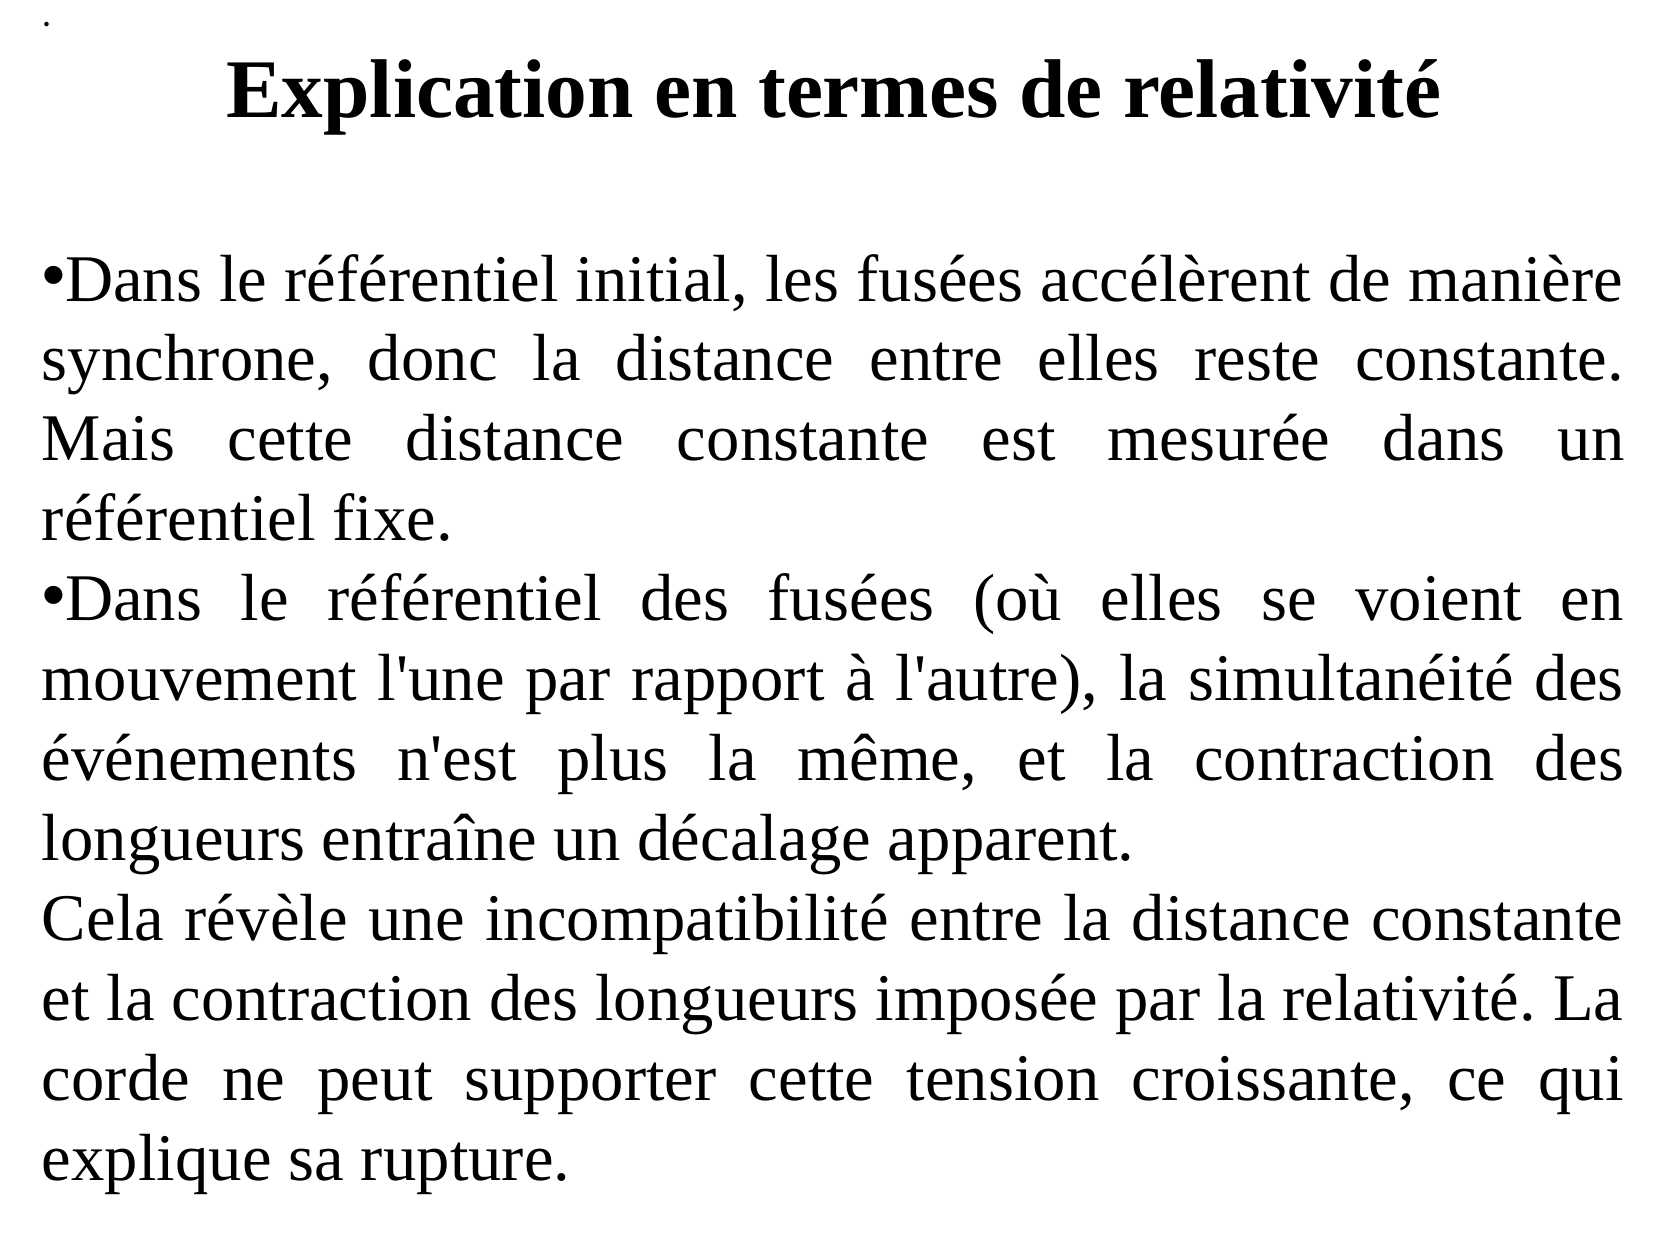

.
Explication en termes de relativité
Dans le référentiel initial, les fusées accélèrent de manière synchrone, donc la distance entre elles reste constante. Mais cette distance constante est mesurée dans un référentiel fixe.
Dans le référentiel des fusées (où elles se voient en mouvement l'une par rapport à l'autre), la simultanéité des événements n'est plus la même, et la contraction des longueurs entraîne un décalage apparent.
Cela révèle une incompatibilité entre la distance constante et la contraction des longueurs imposée par la relativité. La corde ne peut supporter cette tension croissante, ce qui explique sa rupture.